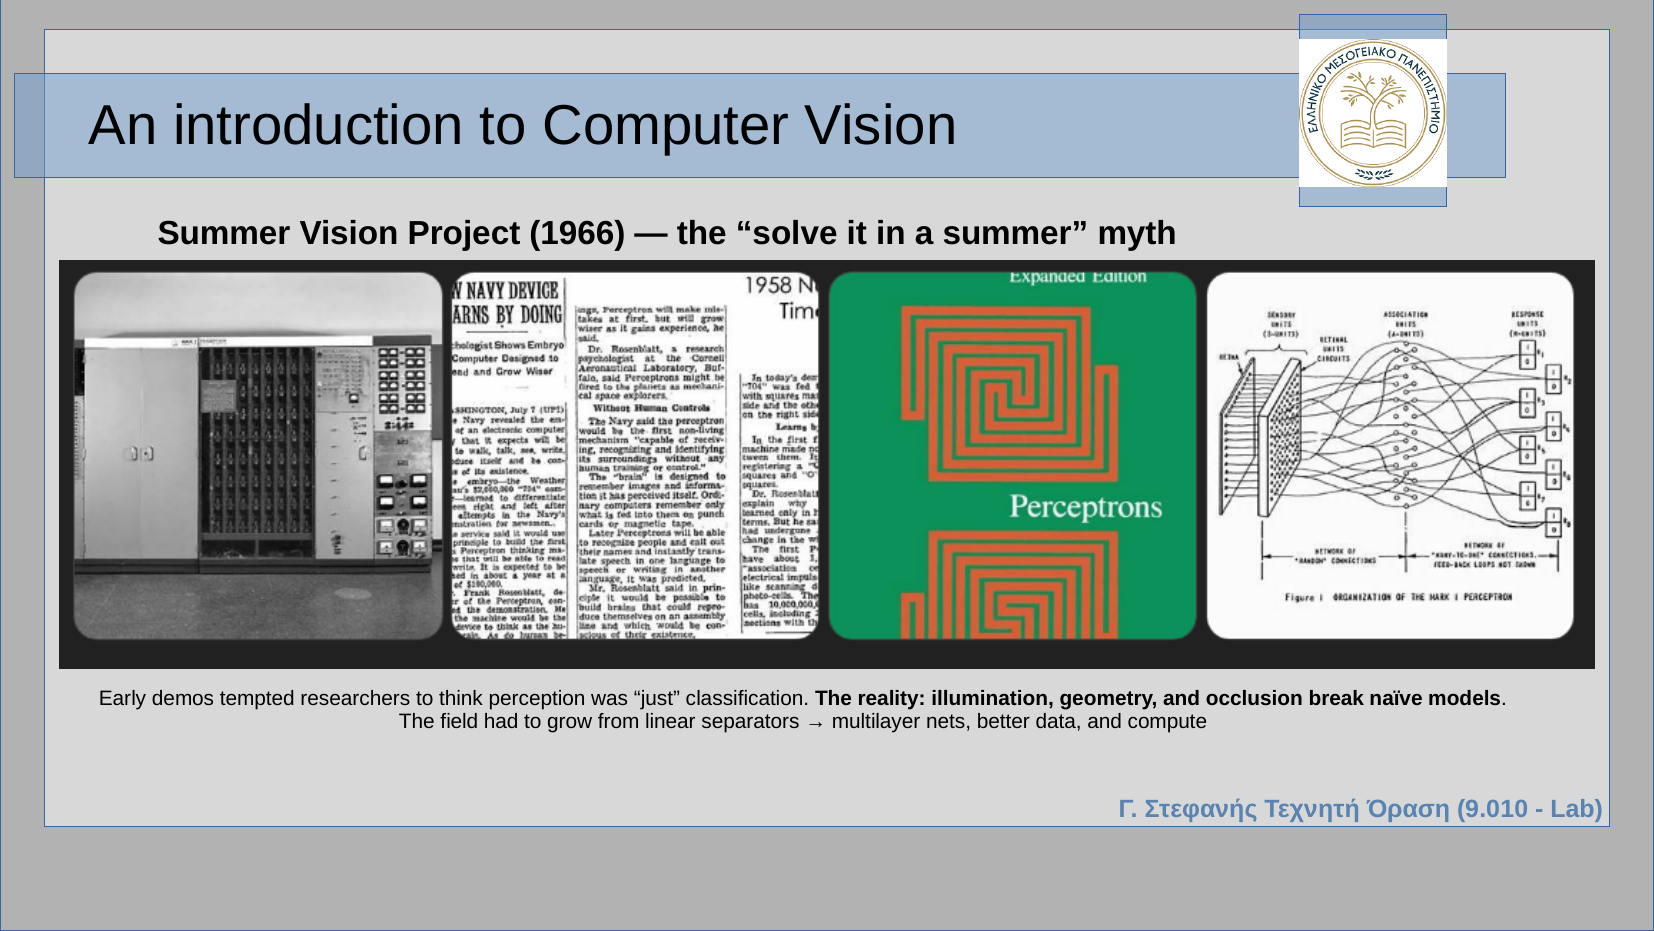

# An introduction to Computer Vision
Summer Vision Project (1966) — the “solve it in a summer” myth
Early demos tempted researchers to think perception was “just” classification. The reality: illumination, geometry, and occlusion break naïve models. The field had to grow from linear separators → multilayer nets, better data, and compute
Γ. Στεφανής Τεχνητή Όραση (9.010 - Lab)